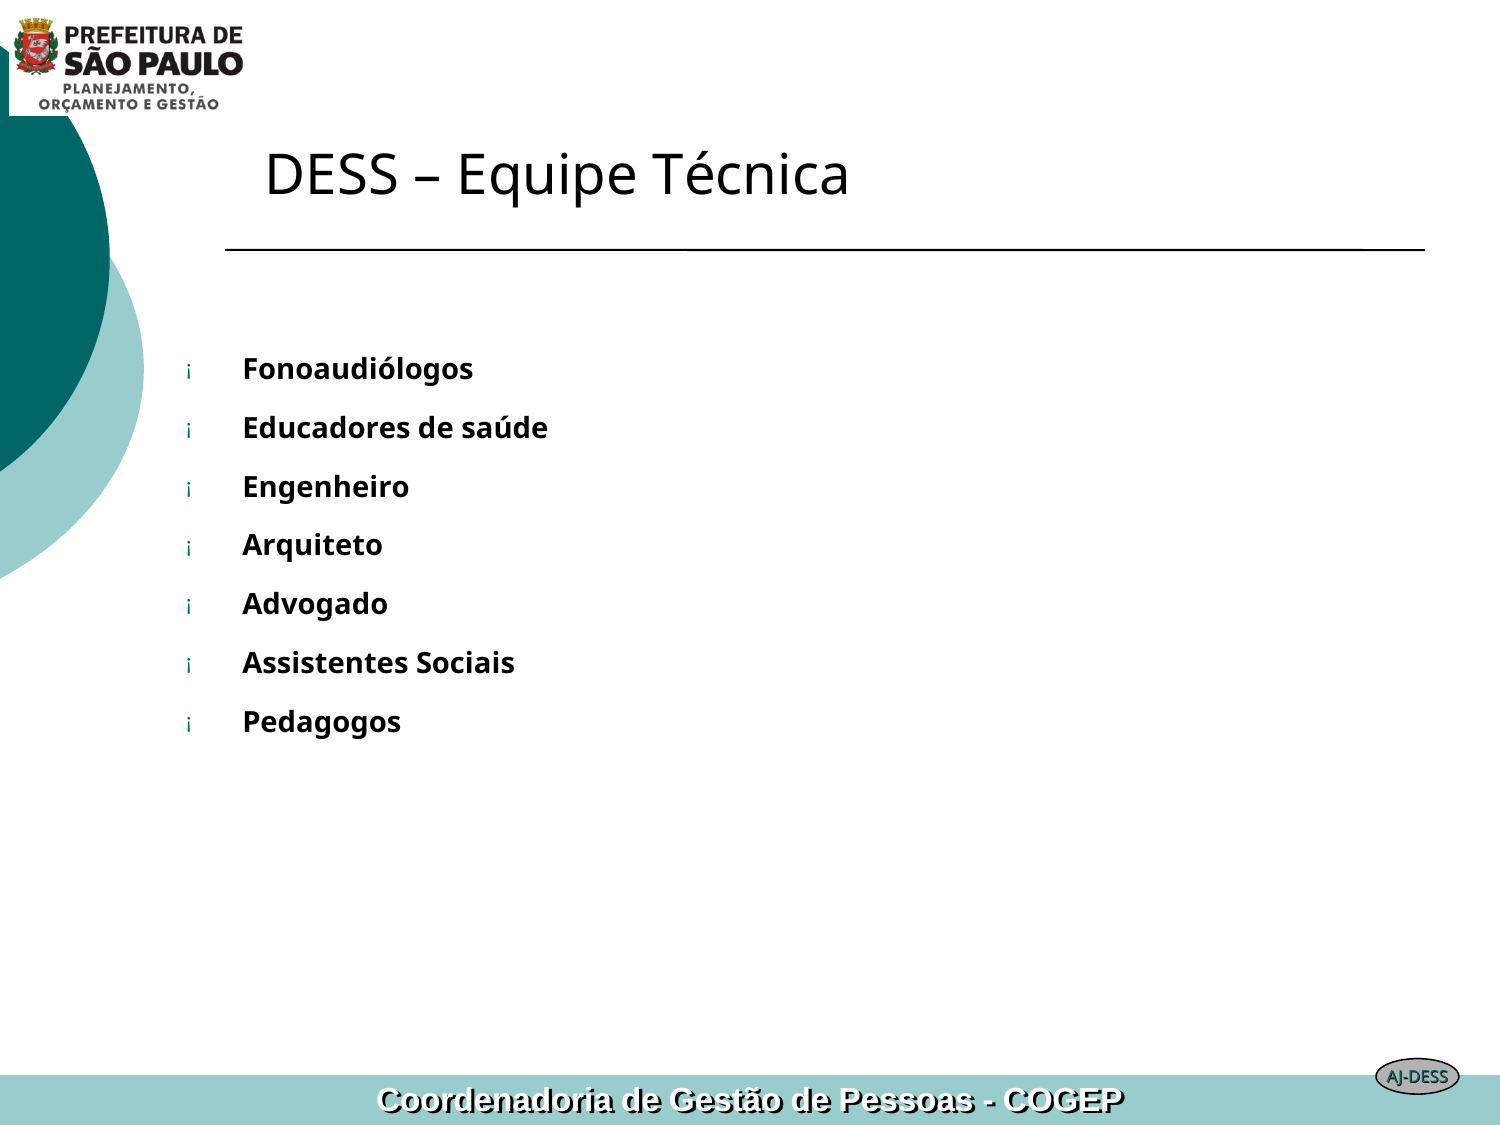

DESS – Equipe Técnica
# Fonoaudiólogos
Educadores de saúde
Engenheiro
Arquiteto
Advogado
Assistentes Sociais
Pedagogos
AJ-DESS
AJ